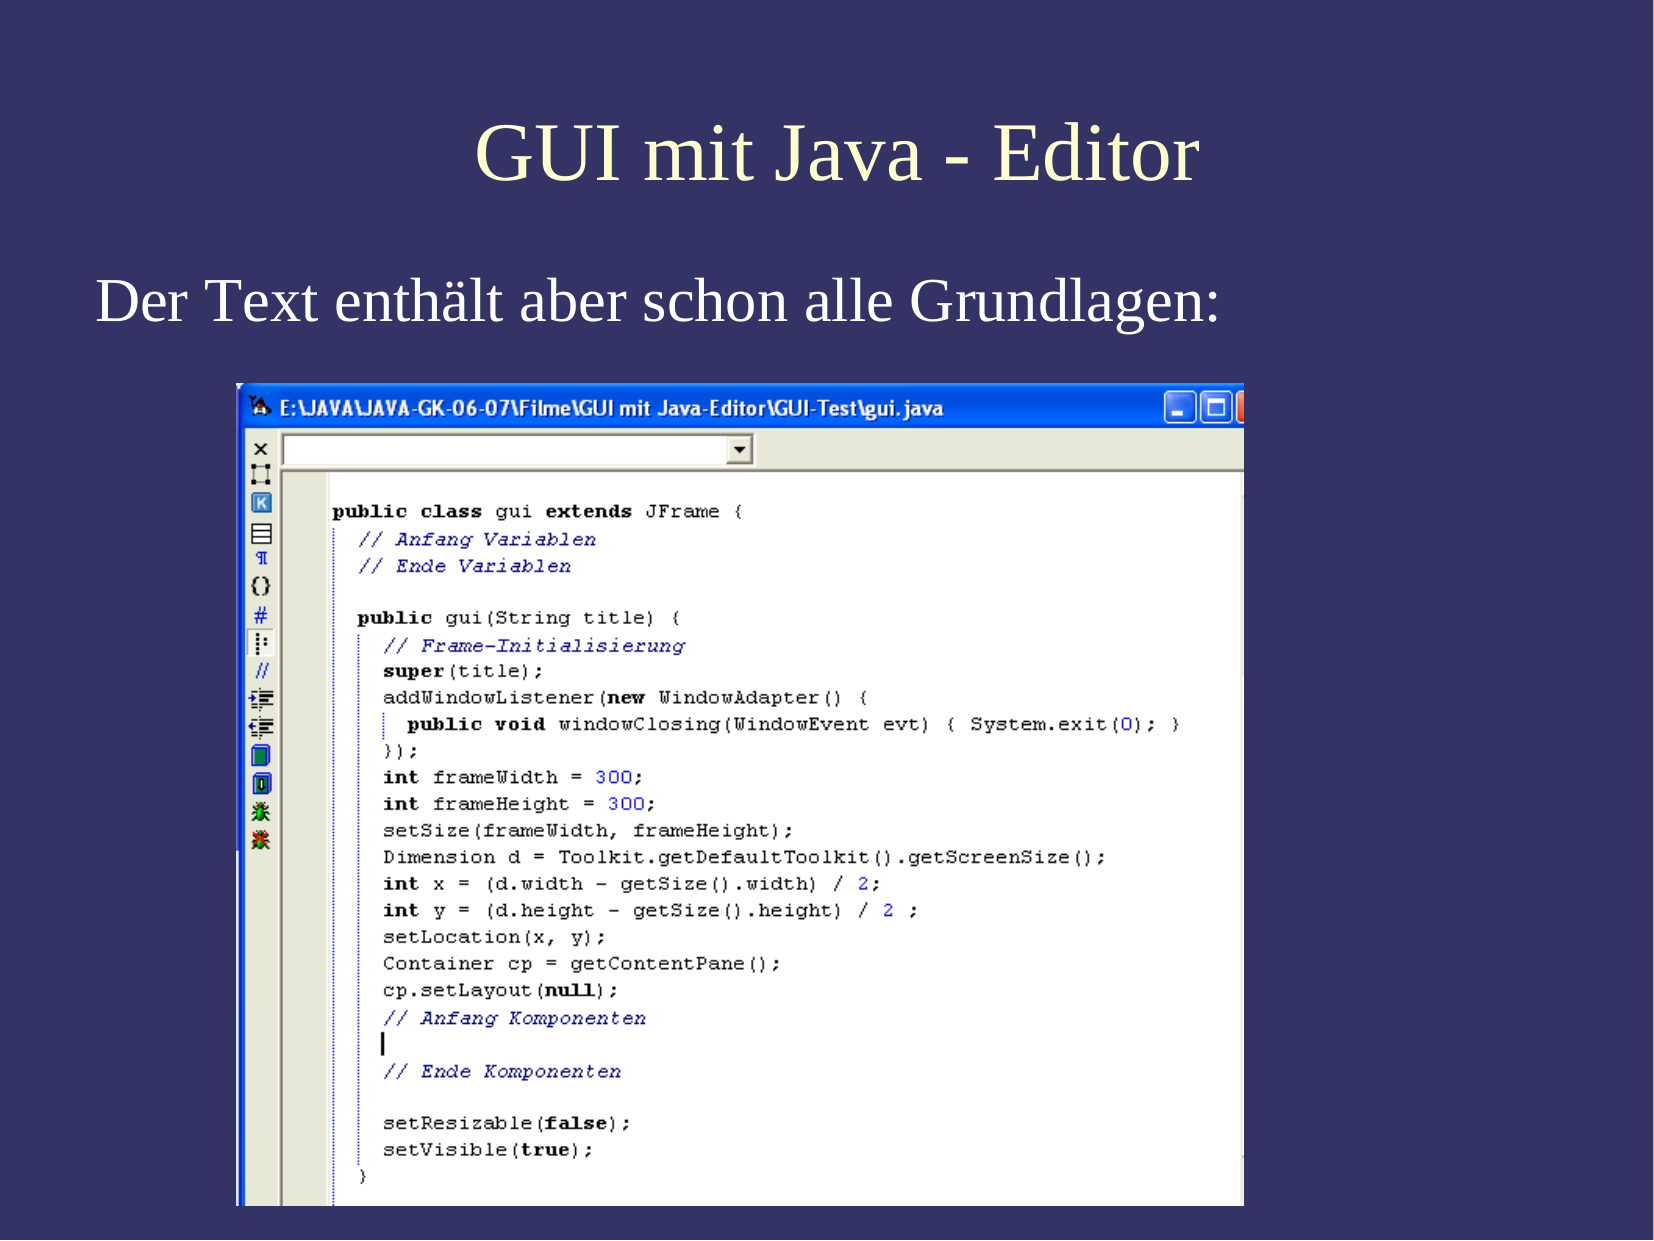

# GUI mit Java - Editor
Der Text enthält aber schon alle Grundlagen: